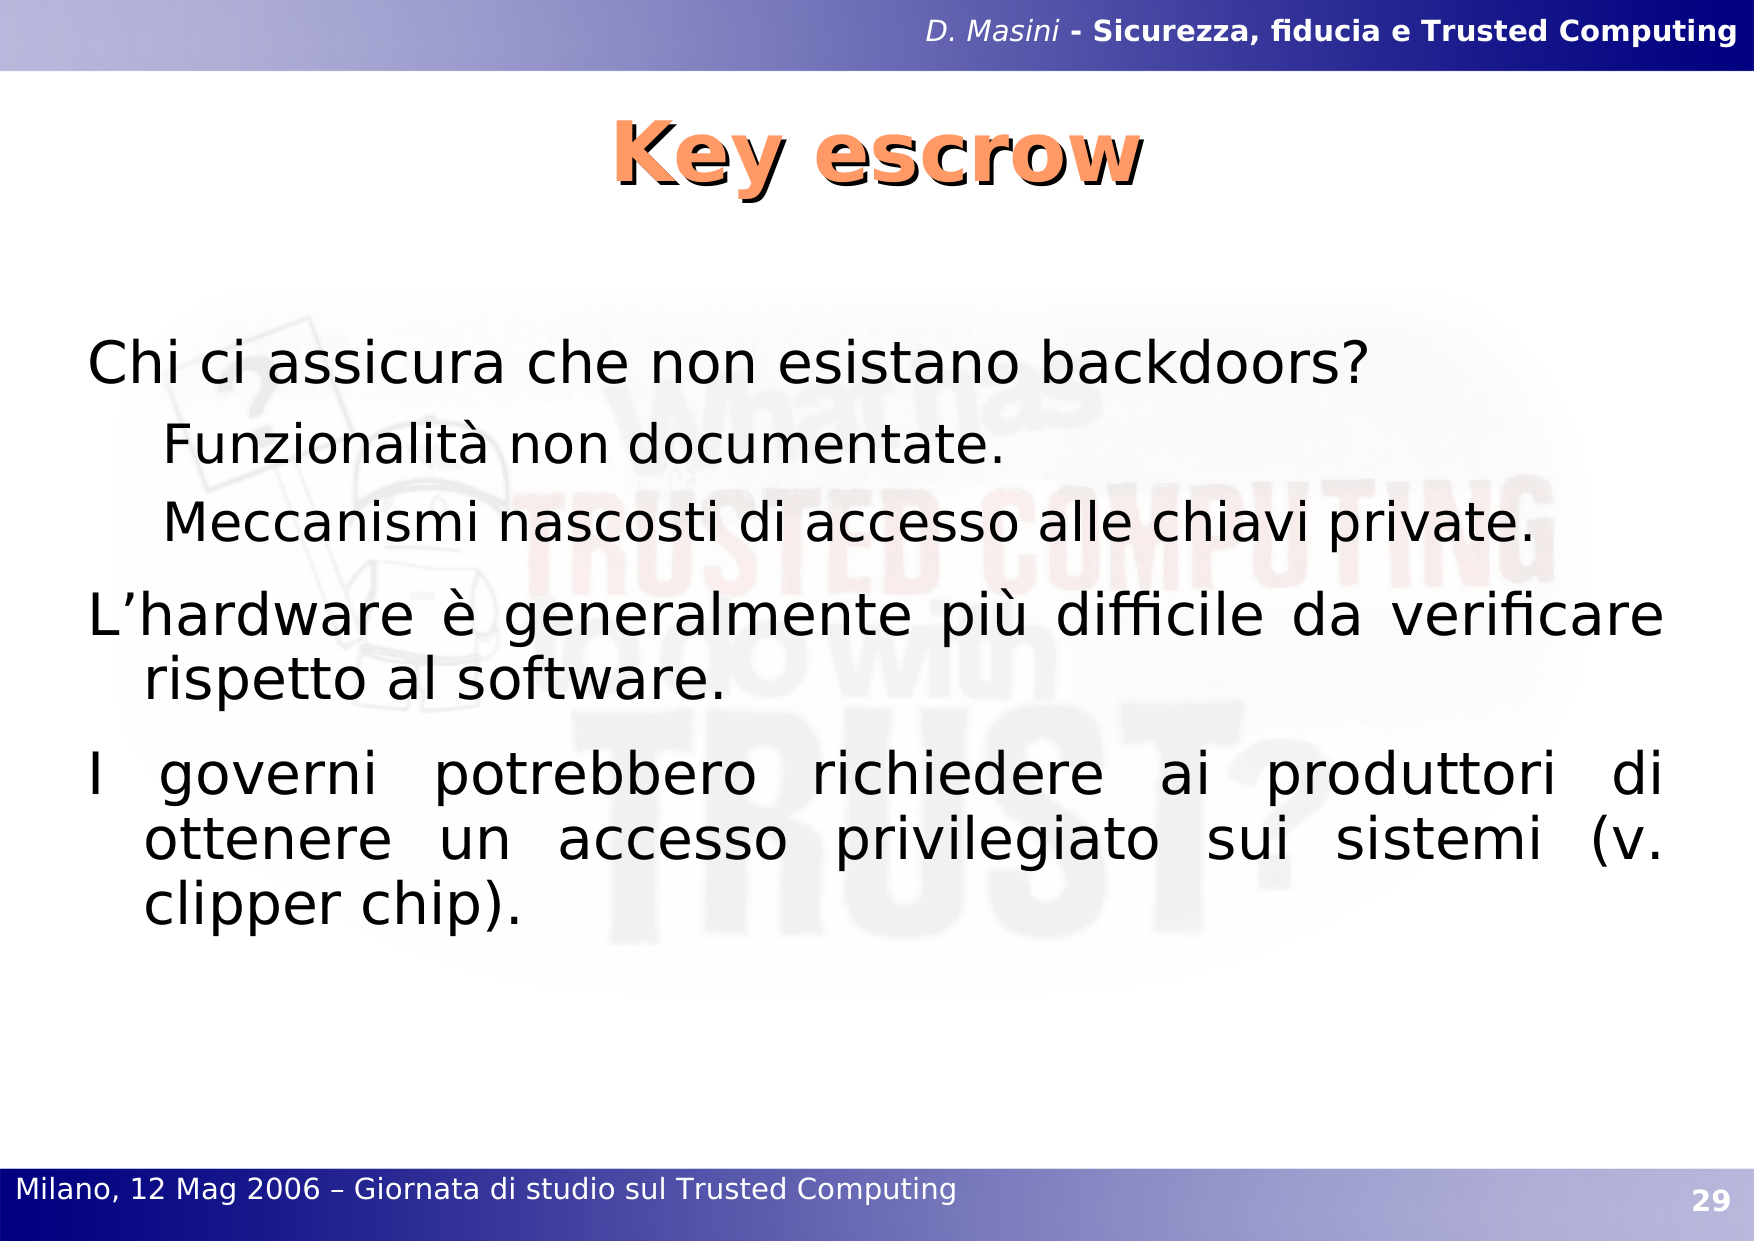

D. Masini - Sicurezza, fiducia e Trusted Computing
# Key escrow
Chi ci assicura che non esistano backdoors?
Funzionalità non documentate.
Meccanismi nascosti di accesso alle chiavi private.
L’hardware è generalmente più difficile da verificare rispetto al software.
I governi potrebbero richiedere ai produttori di ottenere un accesso privilegiato sui sistemi (v. clipper chip).
Milano, 12 Mag 2006 – Giornata di studio sul Trusted Computing